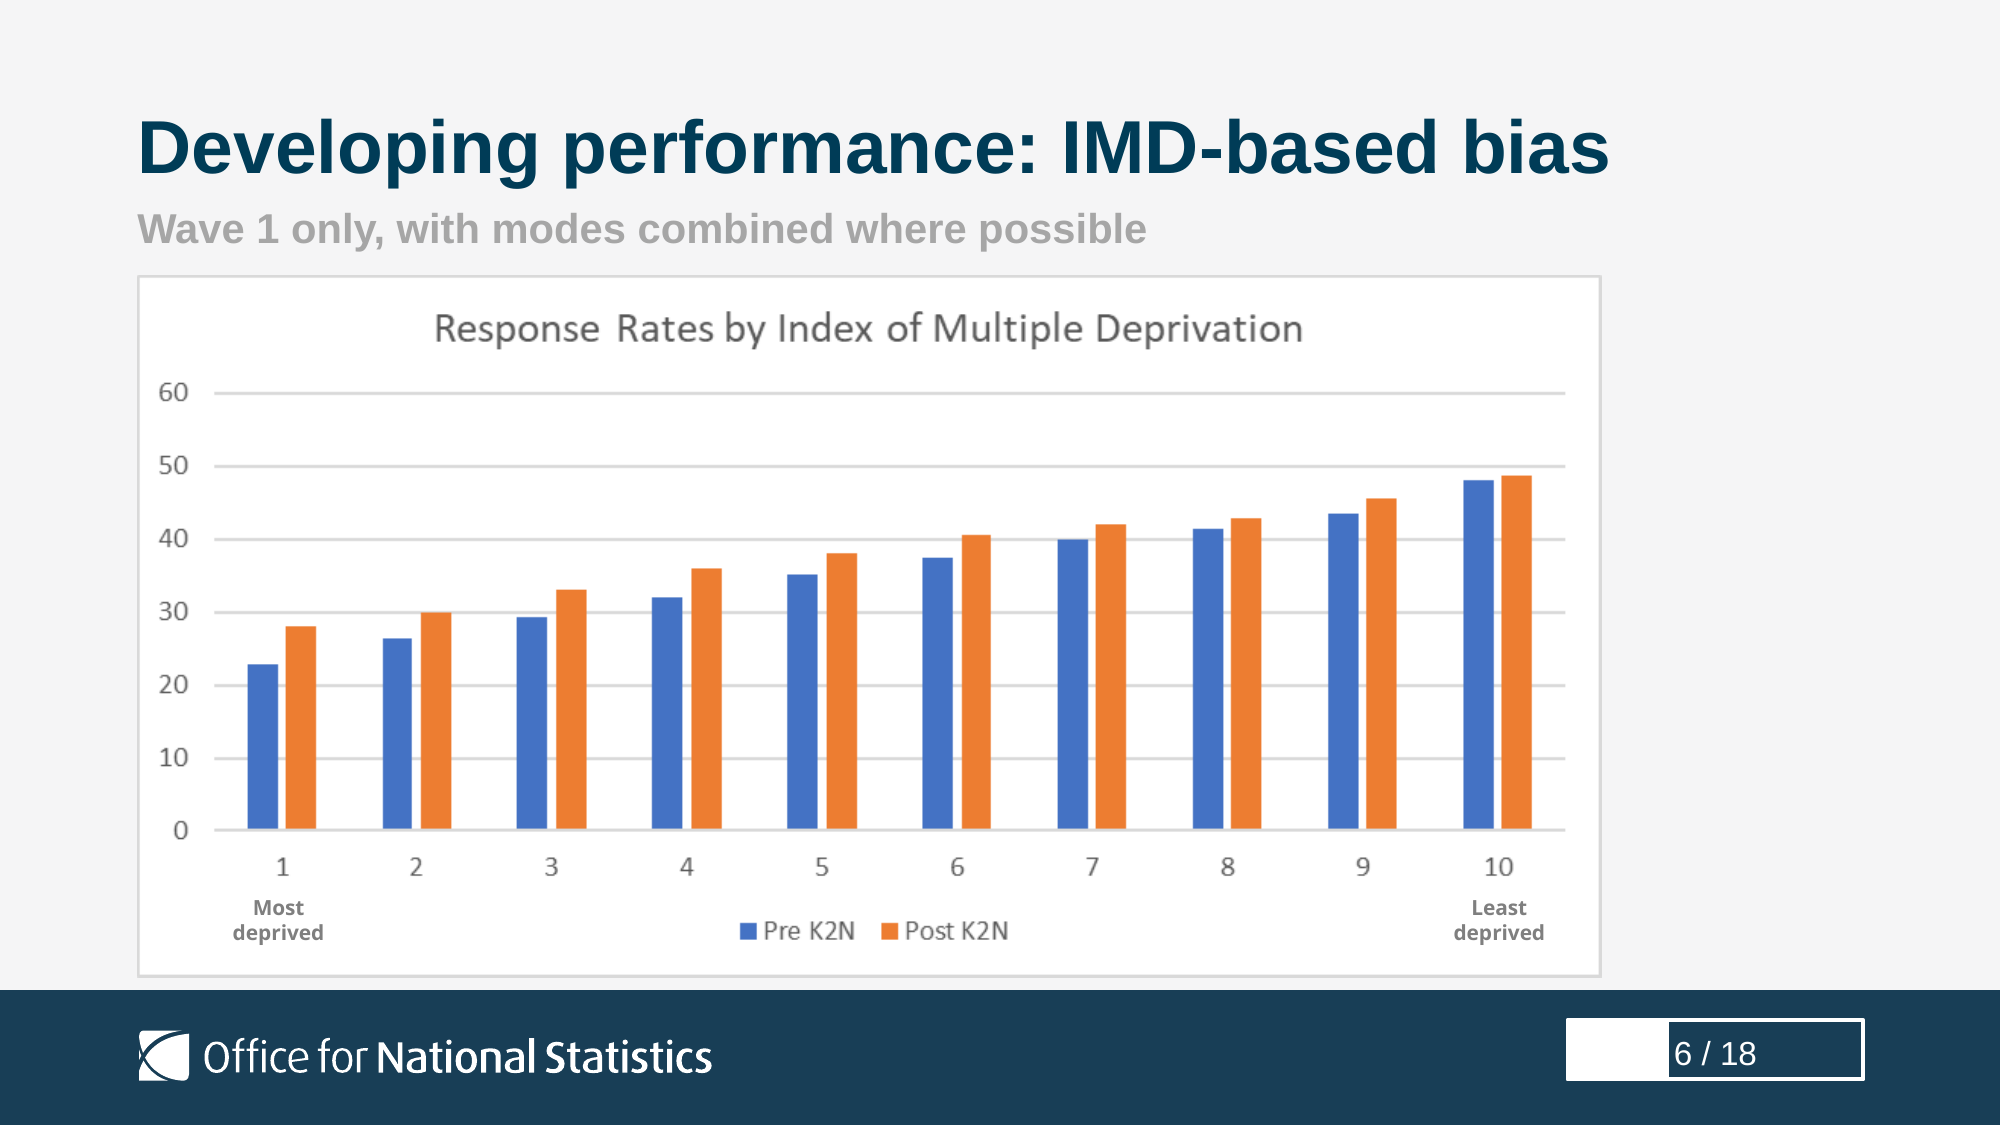

# Developing performance: IMD-based bias
Wave 1 only, with modes combined where possible
Most deprived
Least deprived
6 / 18